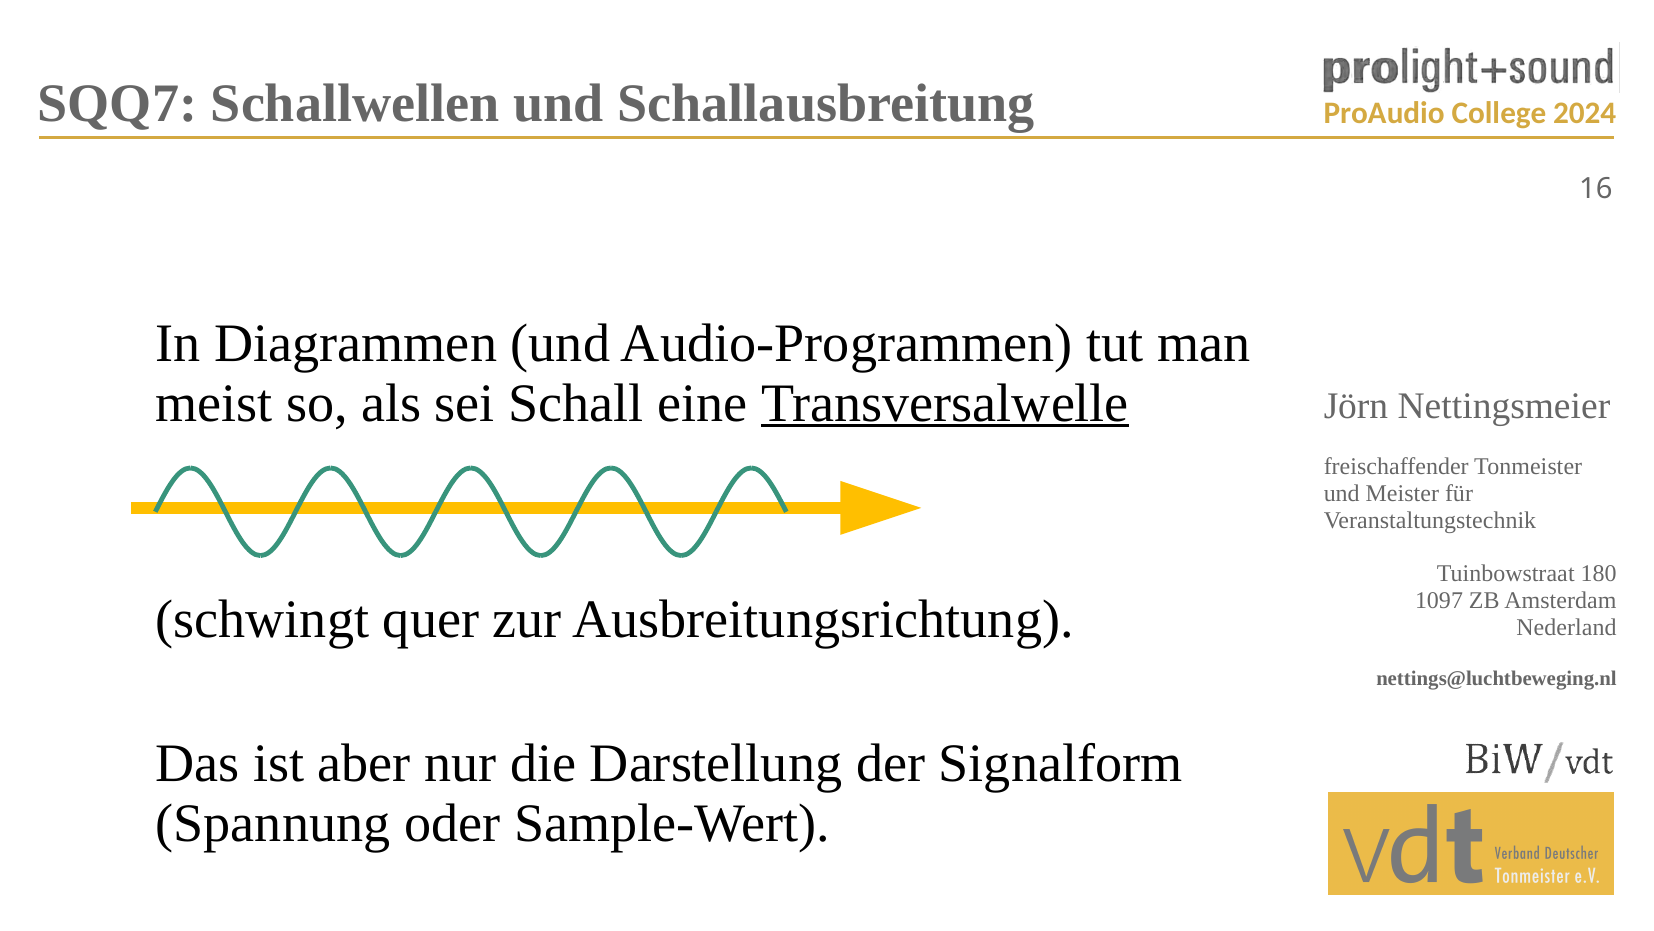

# SQQ7: Schallwellen und Schallausbreitung
16
In Diagrammen (und Audio-Programmen) tut man
meist so, als sei Schall eine Transversalwelle
(schwingt quer zur Ausbreitungsrichtung).
Das ist aber nur die Darstellung der Signalform
(Spannung oder Sample-Wert).